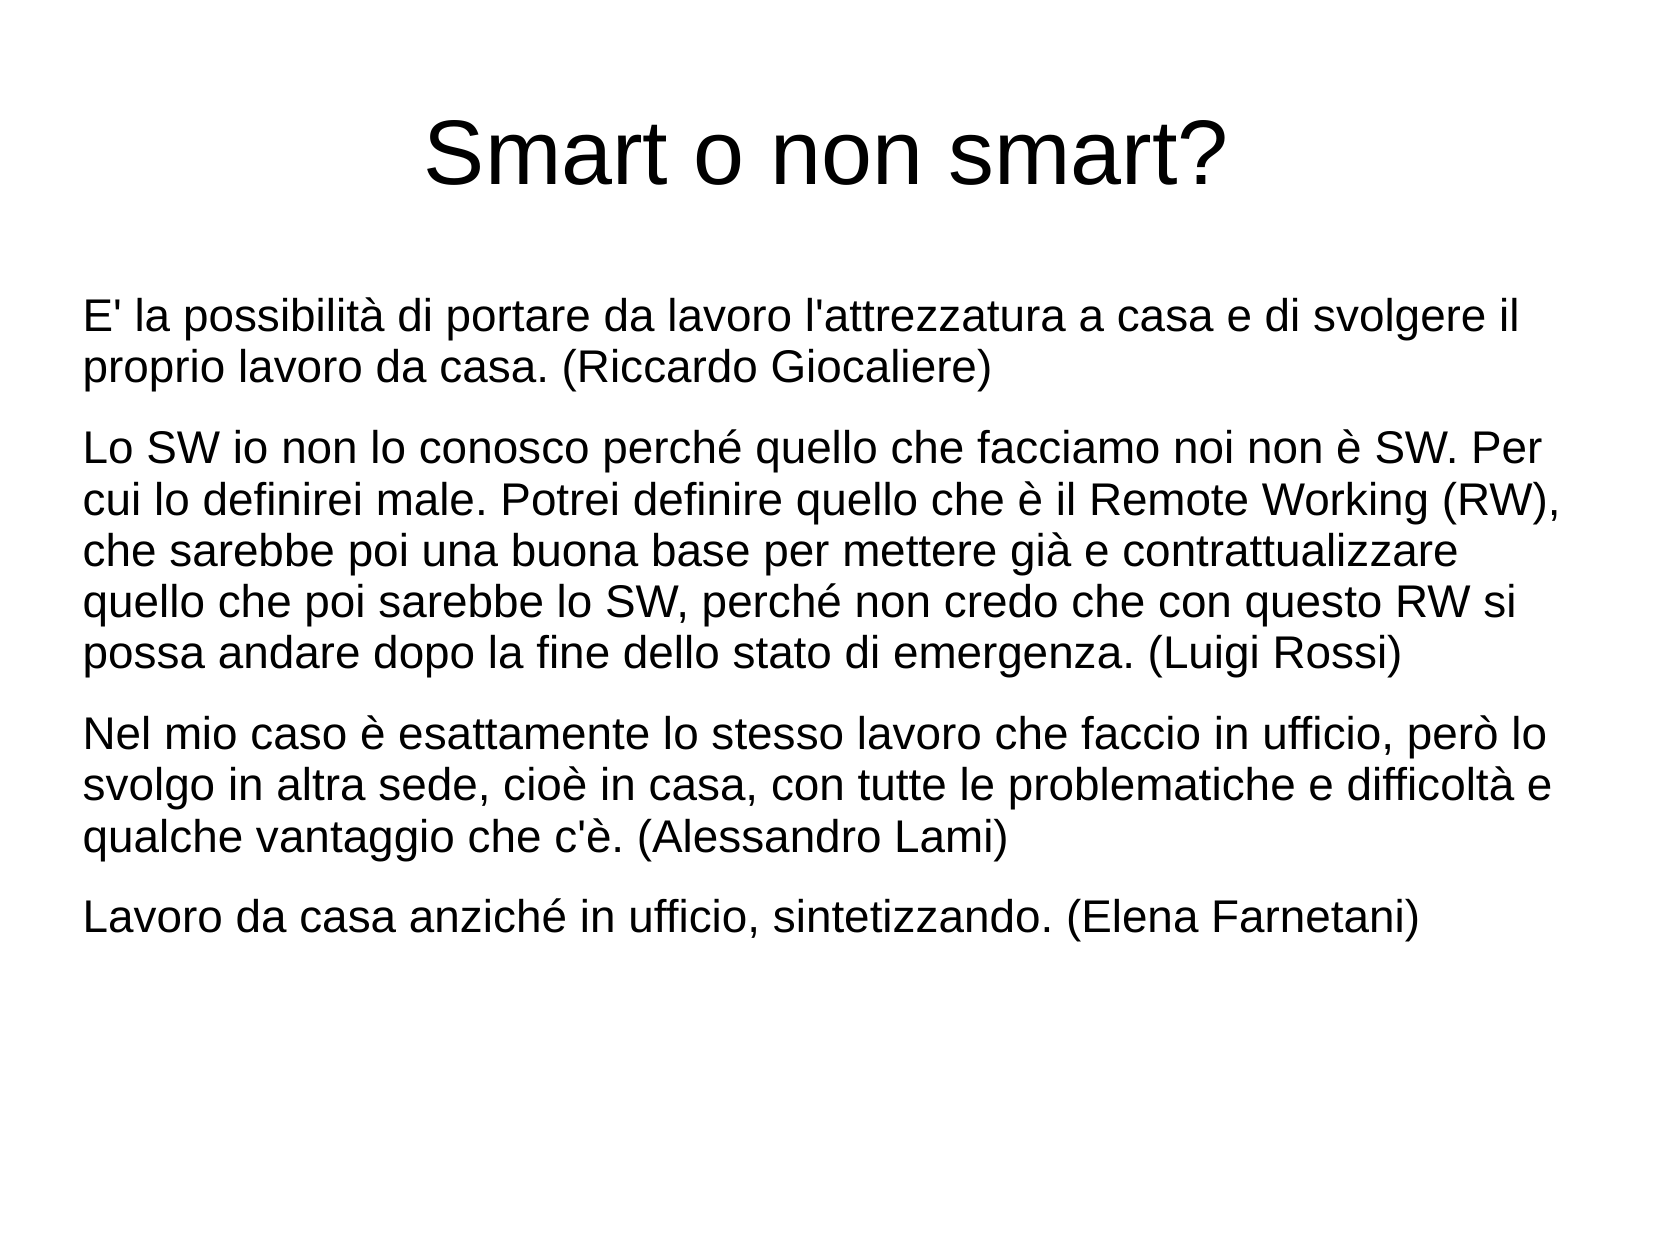

# Smart o non smart?
E' la possibilità di portare da lavoro l'attrezzatura a casa e di svolgere il proprio lavoro da casa. (Riccardo Giocaliere)
Lo SW io non lo conosco perché quello che facciamo noi non è SW. Per cui lo definirei male. Potrei definire quello che è il Remote Working (RW), che sarebbe poi una buona base per mettere già e contrattualizzare quello che poi sarebbe lo SW, perché non credo che con questo RW si possa andare dopo la fine dello stato di emergenza. (Luigi Rossi)
Nel mio caso è esattamente lo stesso lavoro che faccio in ufficio, però lo svolgo in altra sede, cioè in casa, con tutte le problematiche e difficoltà e qualche vantaggio che c'è. (Alessandro Lami)
Lavoro da casa anziché in ufficio, sintetizzando. (Elena Farnetani)